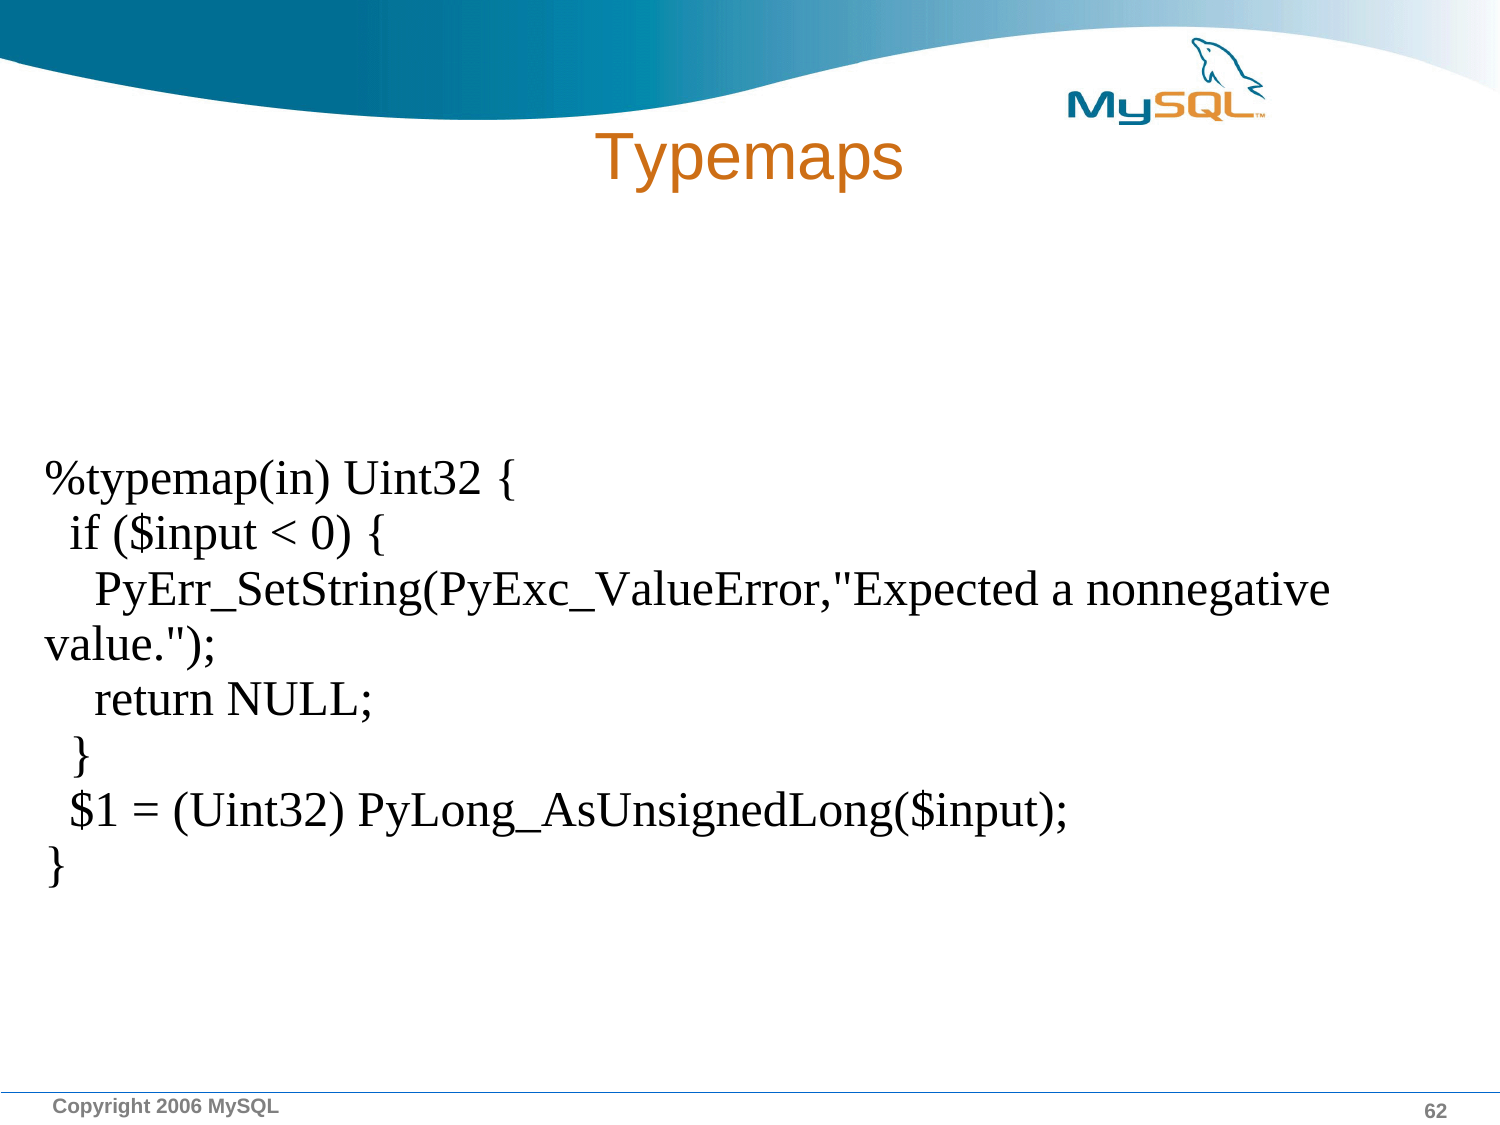

# Typemaps
%typemap(in) Uint32 {
 if ($input < 0) {
 PyErr_SetString(PyExc_ValueError,"Expected a nonnegative value.");
 return NULL;
 }
 $1 = (Uint32) PyLong_AsUnsignedLong($input);
}